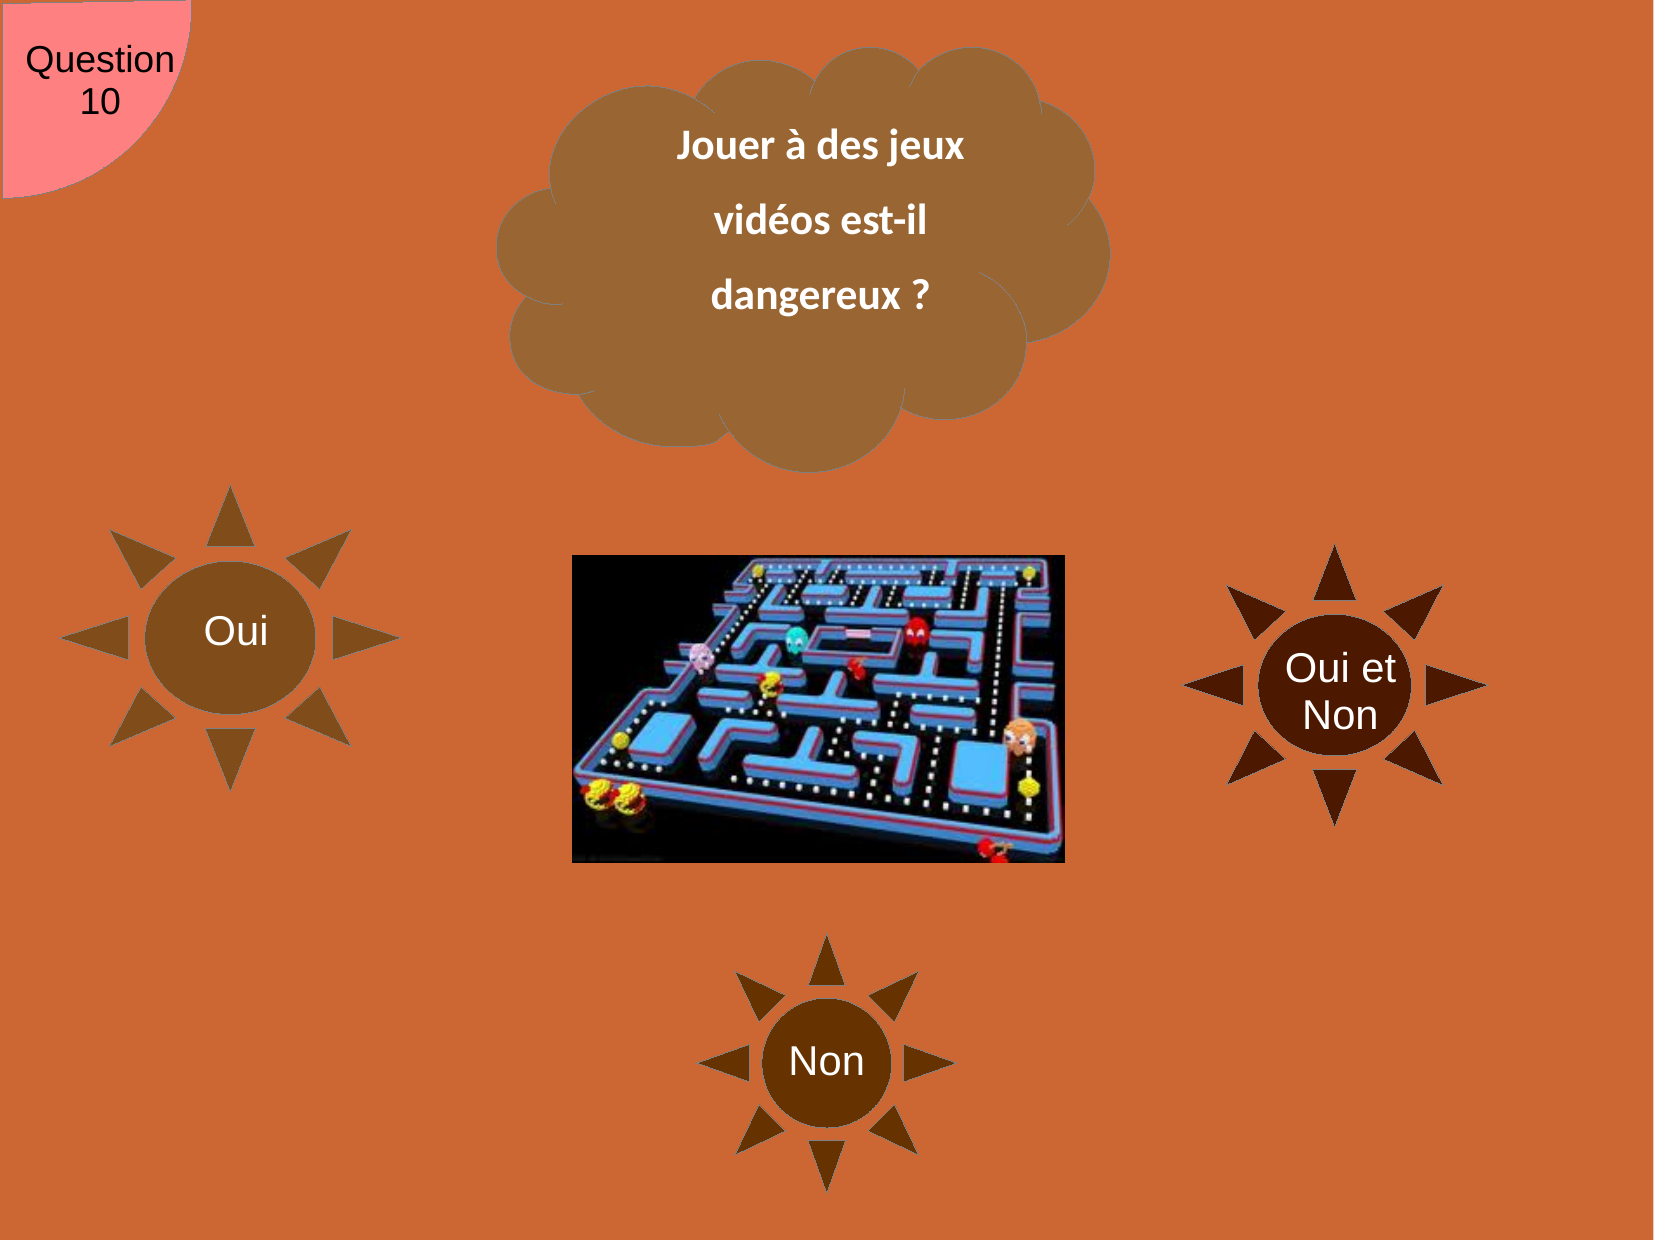

Question 10
Jouer à des jeux vidéos est-il dangereux ?
Oui
Oui et Non
Non